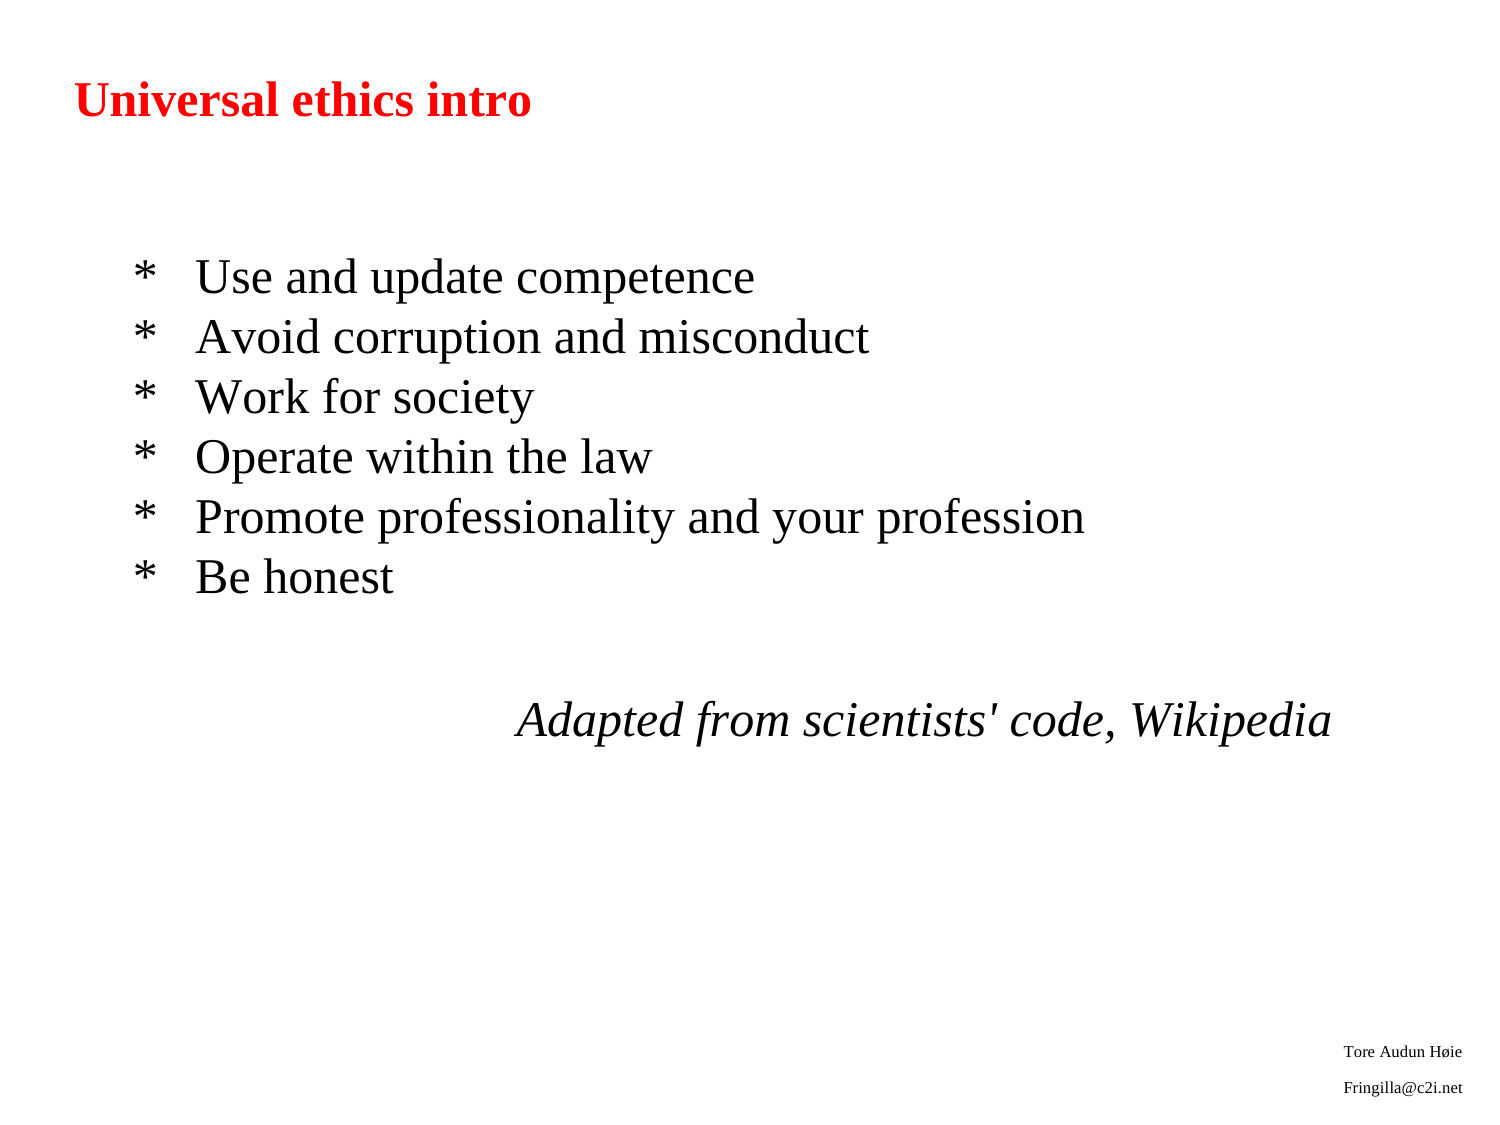

Universal ethics intro
* Use and update competence
* Avoid corruption and misconduct
* Work for society
* Operate within the law
* Promote professionality and your profession
* Be honest
Adapted from scientists' code, Wikipedia
Tore Audun Høie
Fringilla@c2i.net